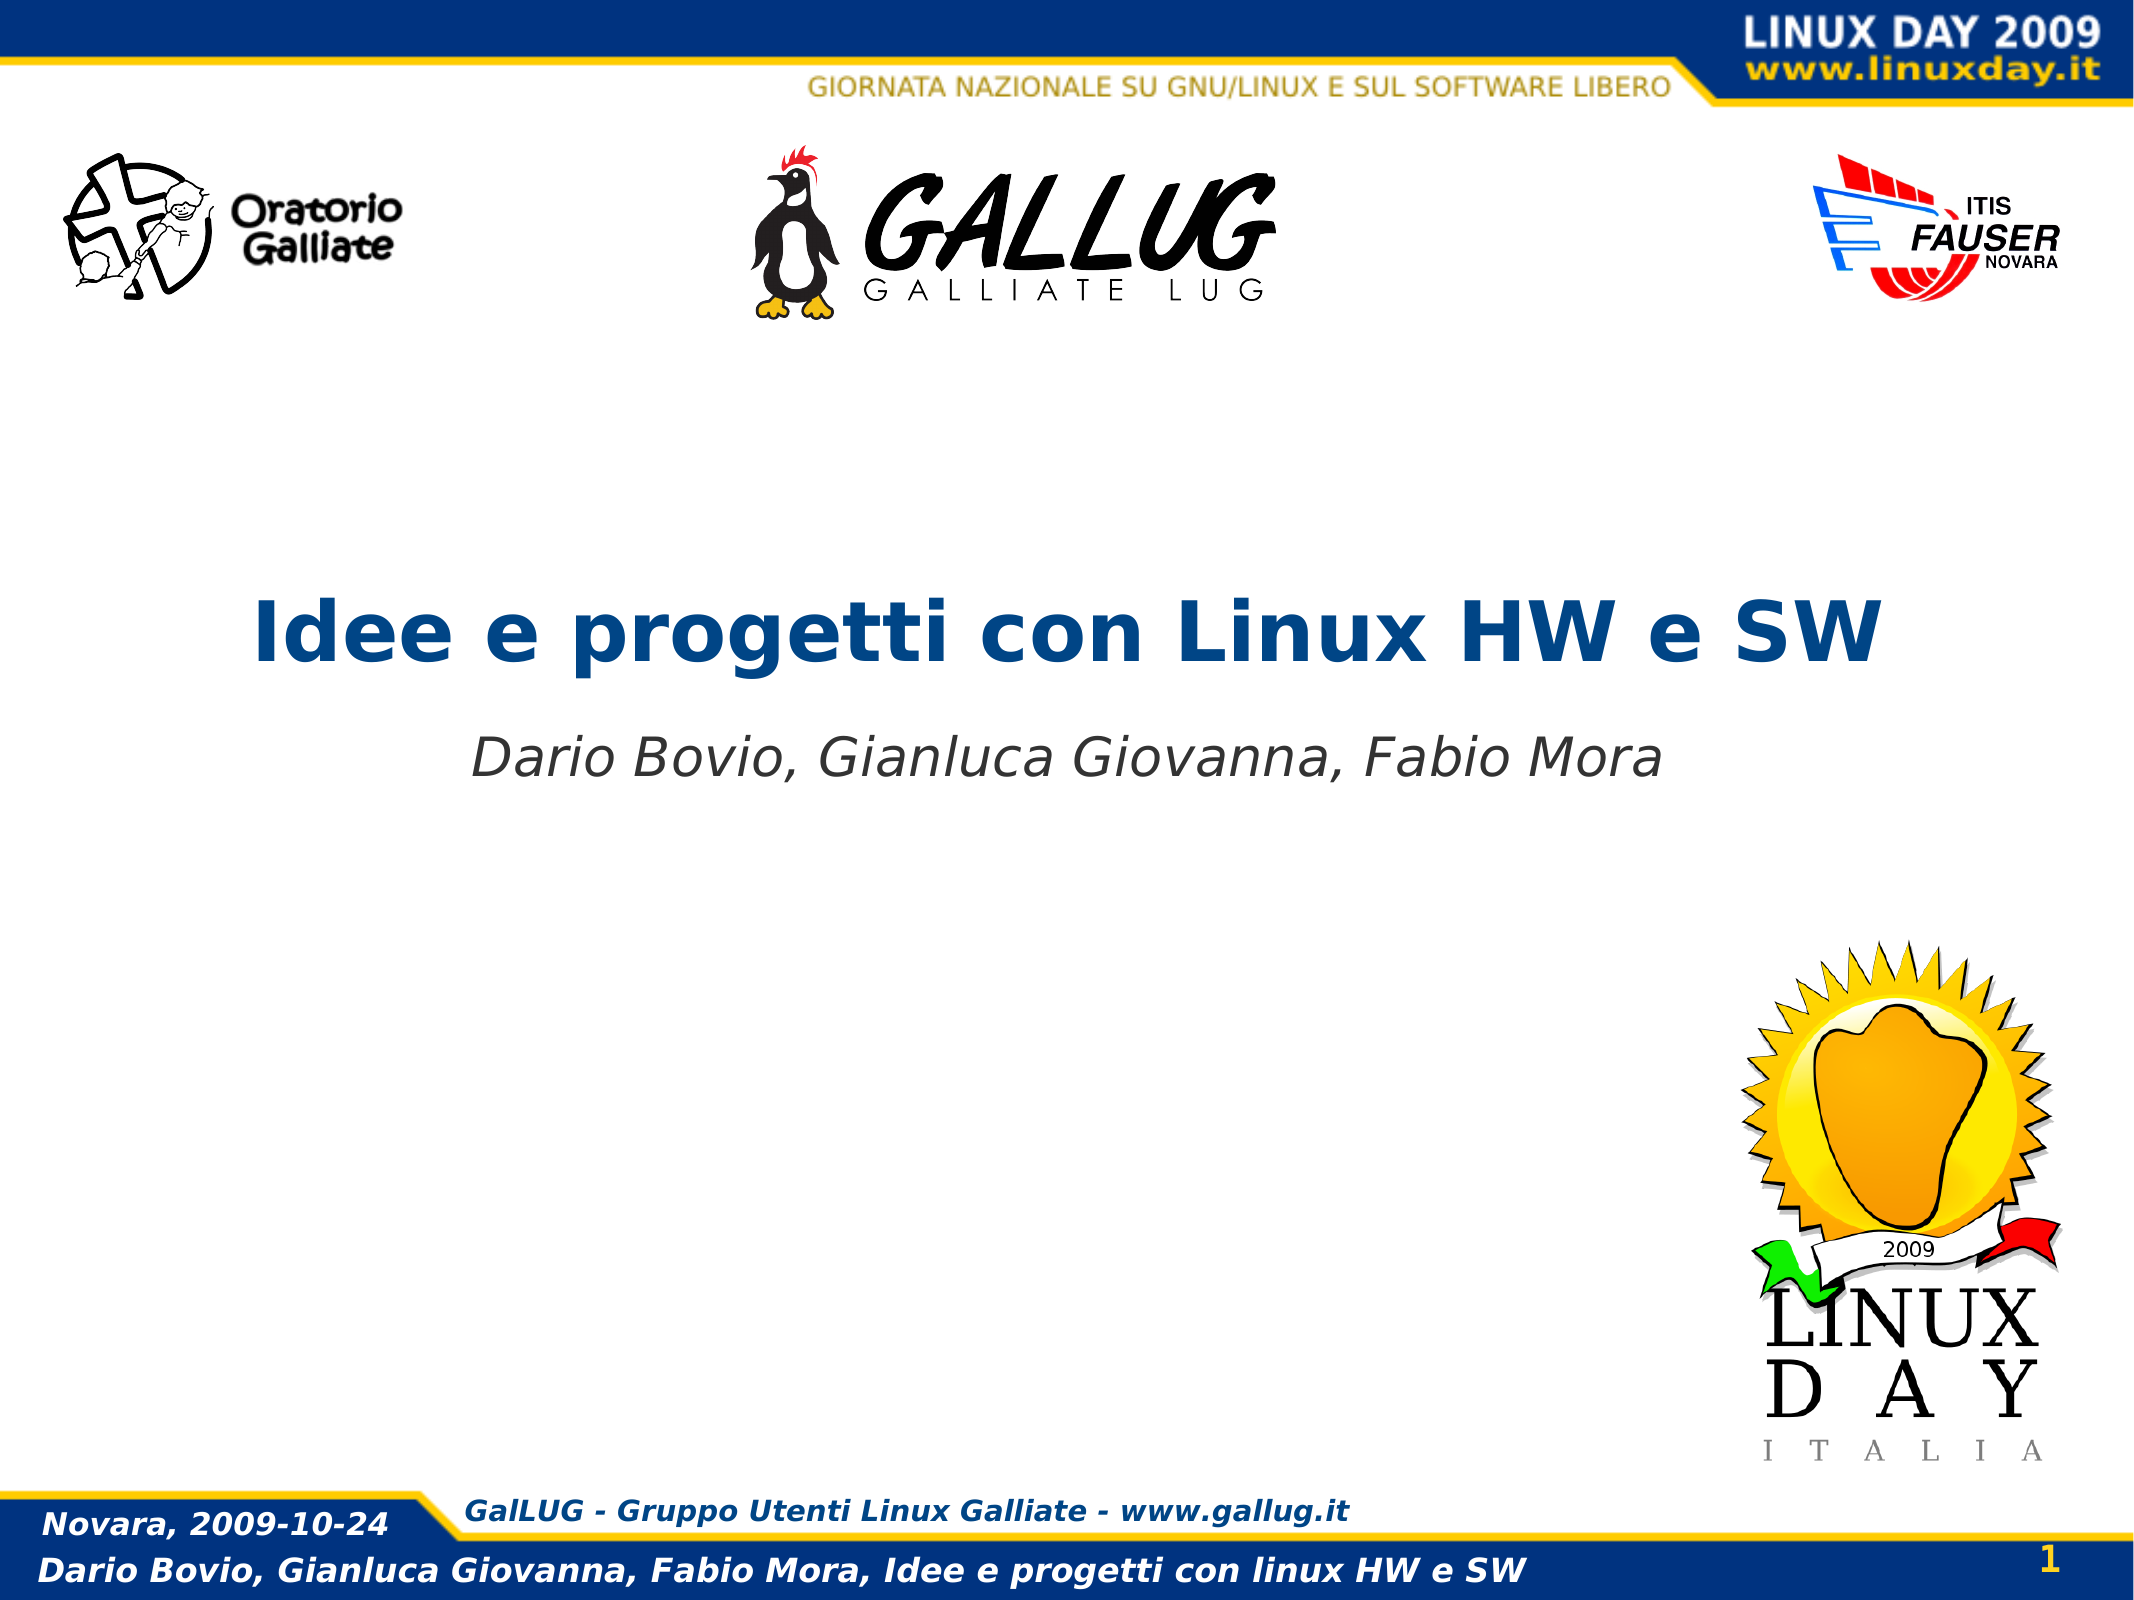

Idee e progetti con Linux HW e SW
Dario Bovio, Gianluca Giovanna, Fabio Mora